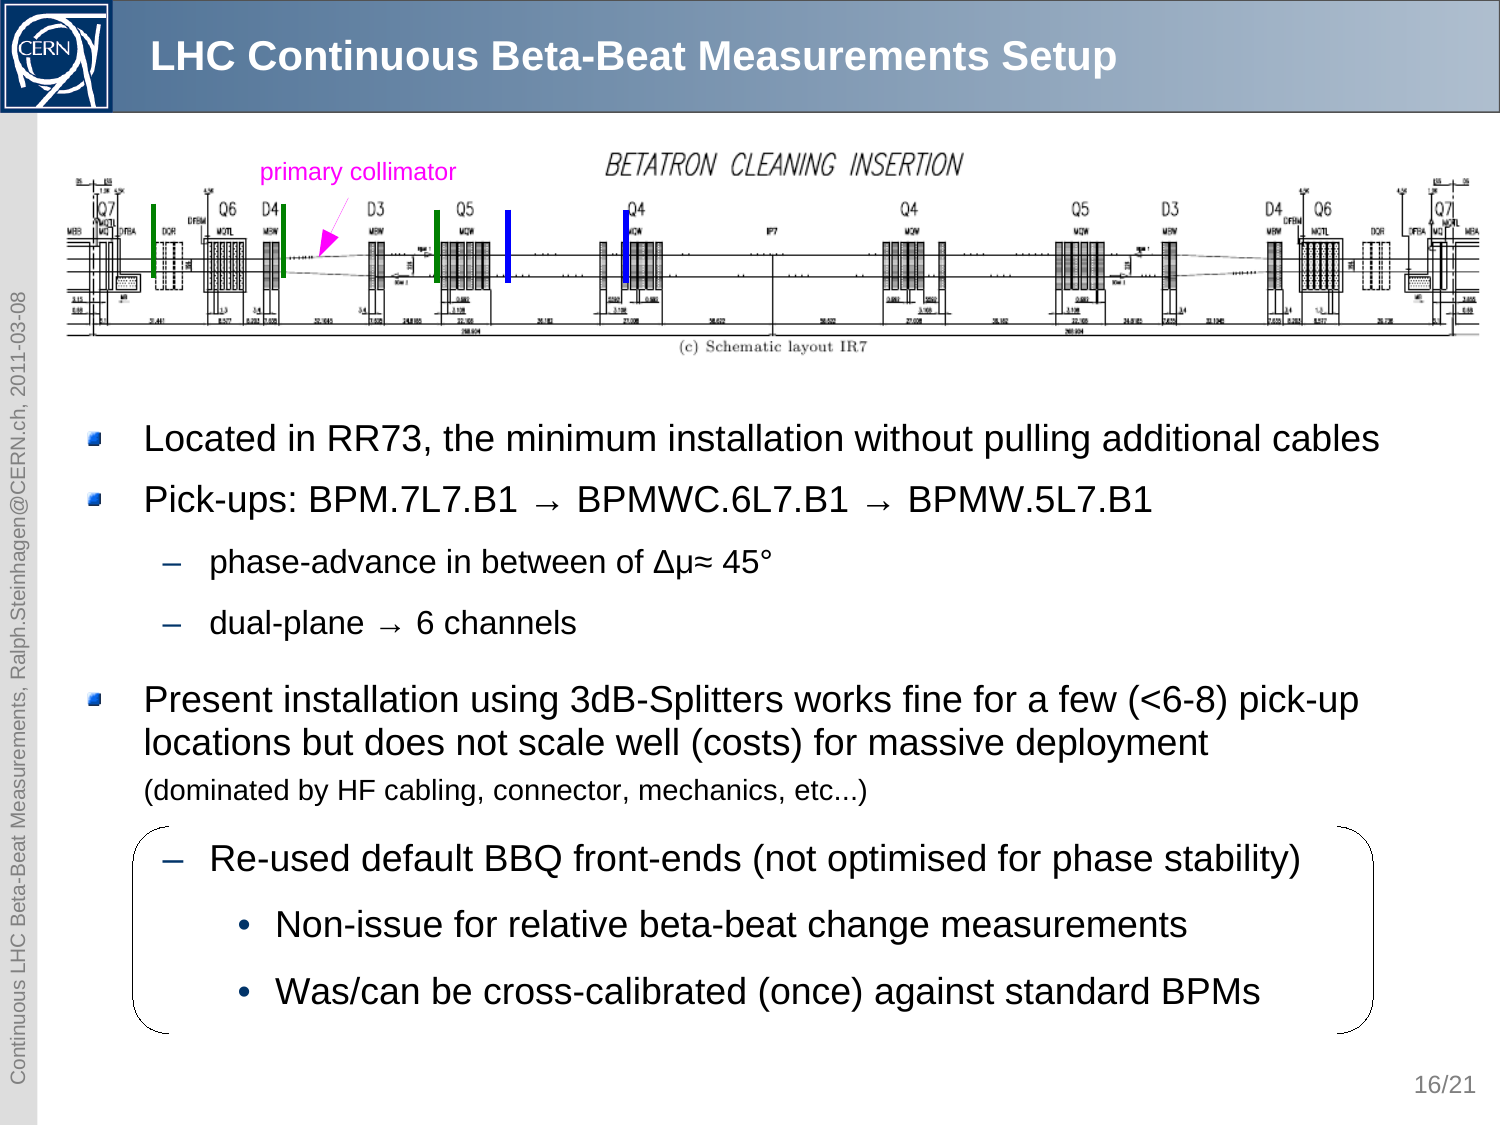

# LHC Continuous Beta-Beat Measurements Setup
Located in RR73, the minimum installation without pulling additional cables
Pick-ups: BPM.7L7.B1 → BPMWC.6L7.B1 → BPMW.5L7.B1
phase-advance in between of Δμ≈ 45°
dual-plane → 6 channels
Present installation using 3dB-Splitters works fine for a few (<6-8) pick-up locations but does not scale well (costs) for massive deployment 		(dominated by HF cabling, connector, mechanics, etc...)
Re-used default BBQ front-ends (not optimised for phase stability)
Non-issue for relative beta-beat change measurements
Was/can be cross-calibrated (once) against standard BPMs
primary collimator